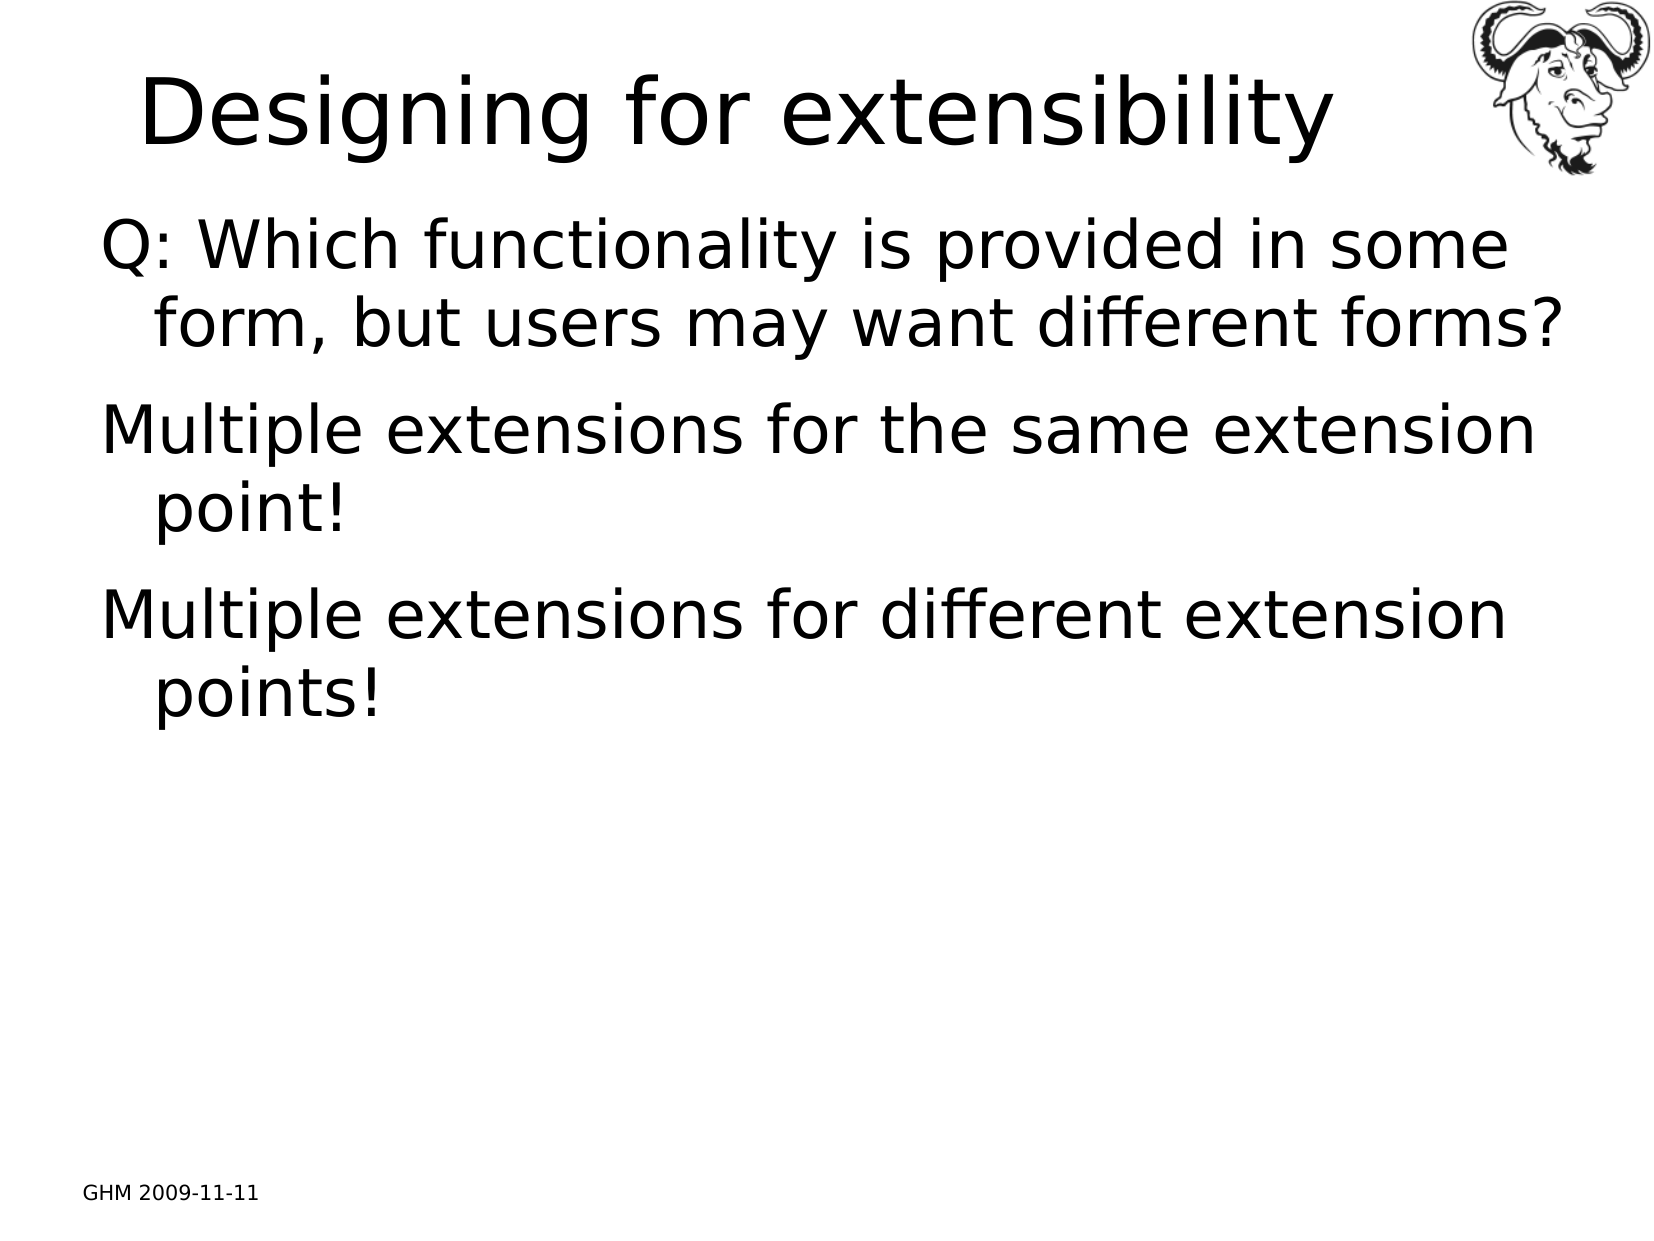

# Designing for extensibility
Q: Which functionality is provided in some form, but users may want different forms?
Multiple extensions for the same extension point!
Multiple extensions for different extension points!